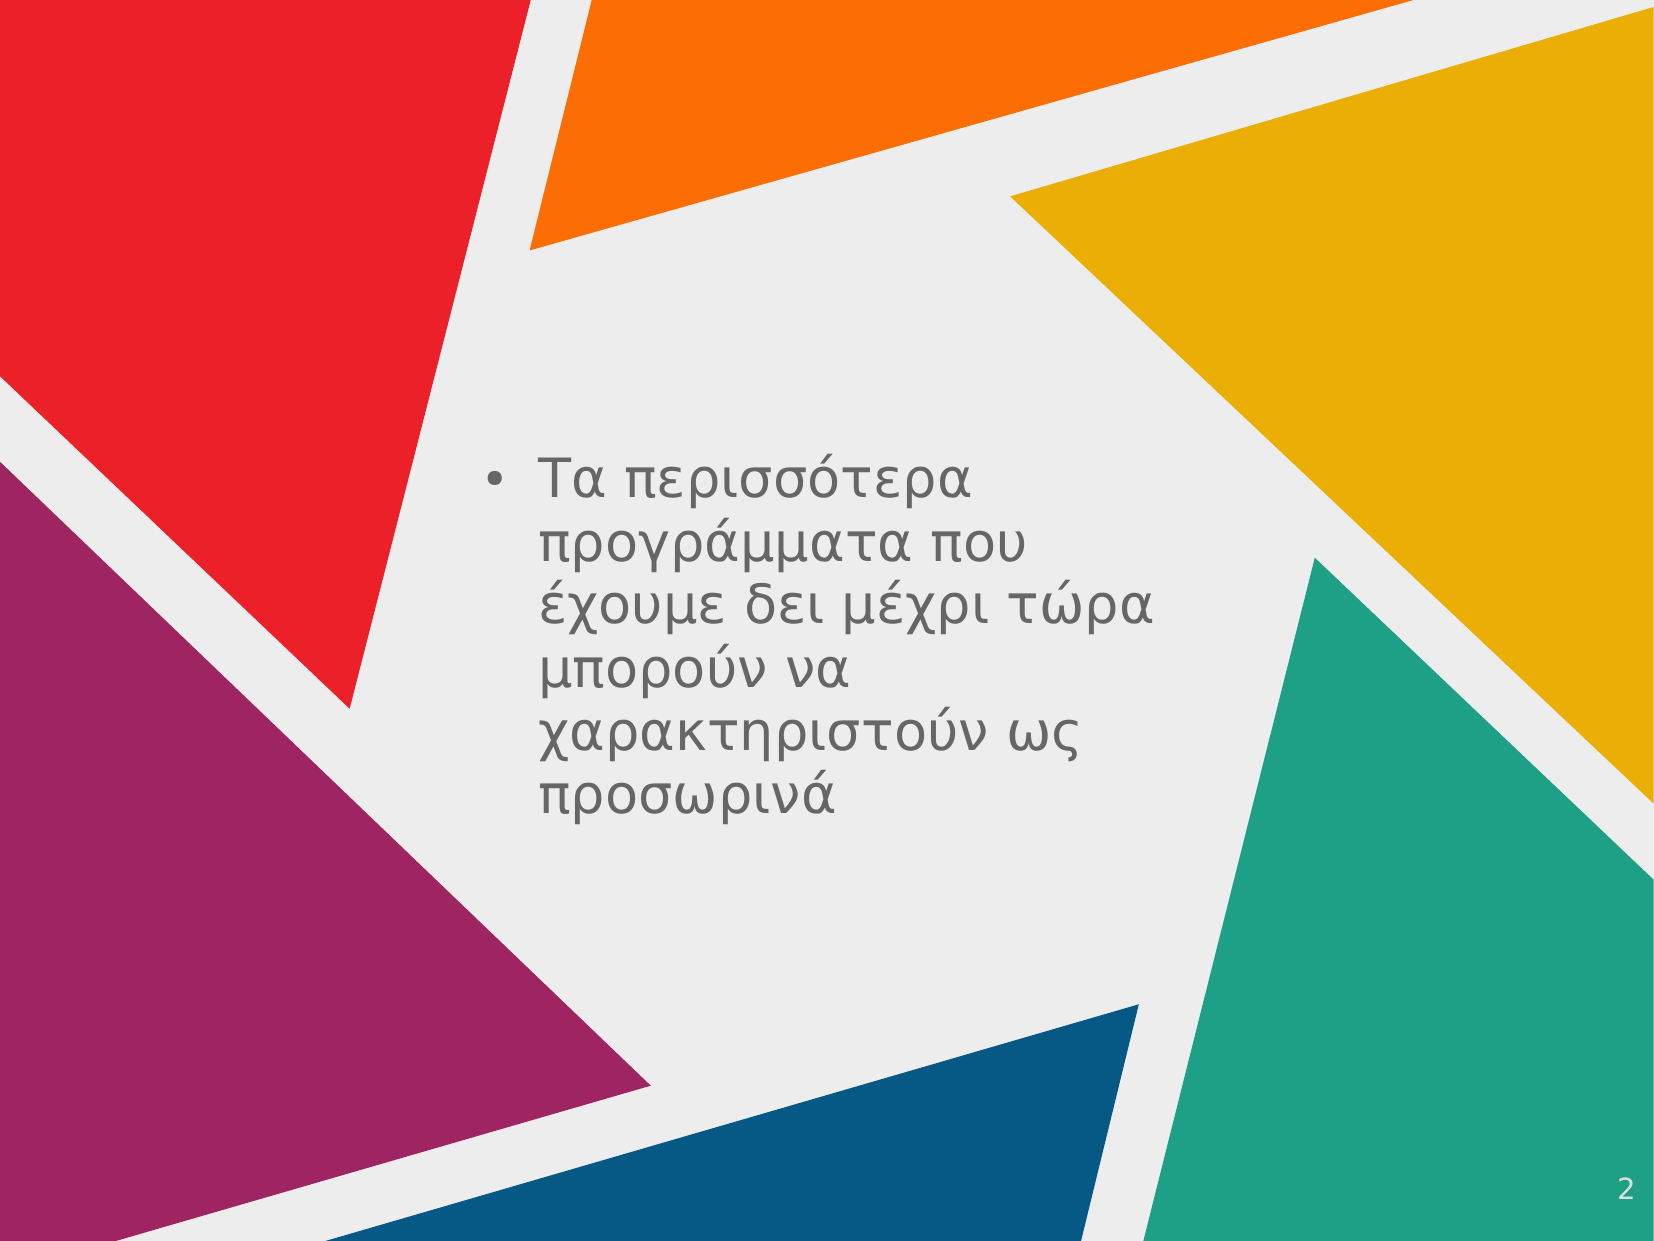

# Τα περισσότερα προγράμματα που έχουμε δει μέχρι τώρα μπορούν να χαρακτηριστούν ως προσωρινά
2